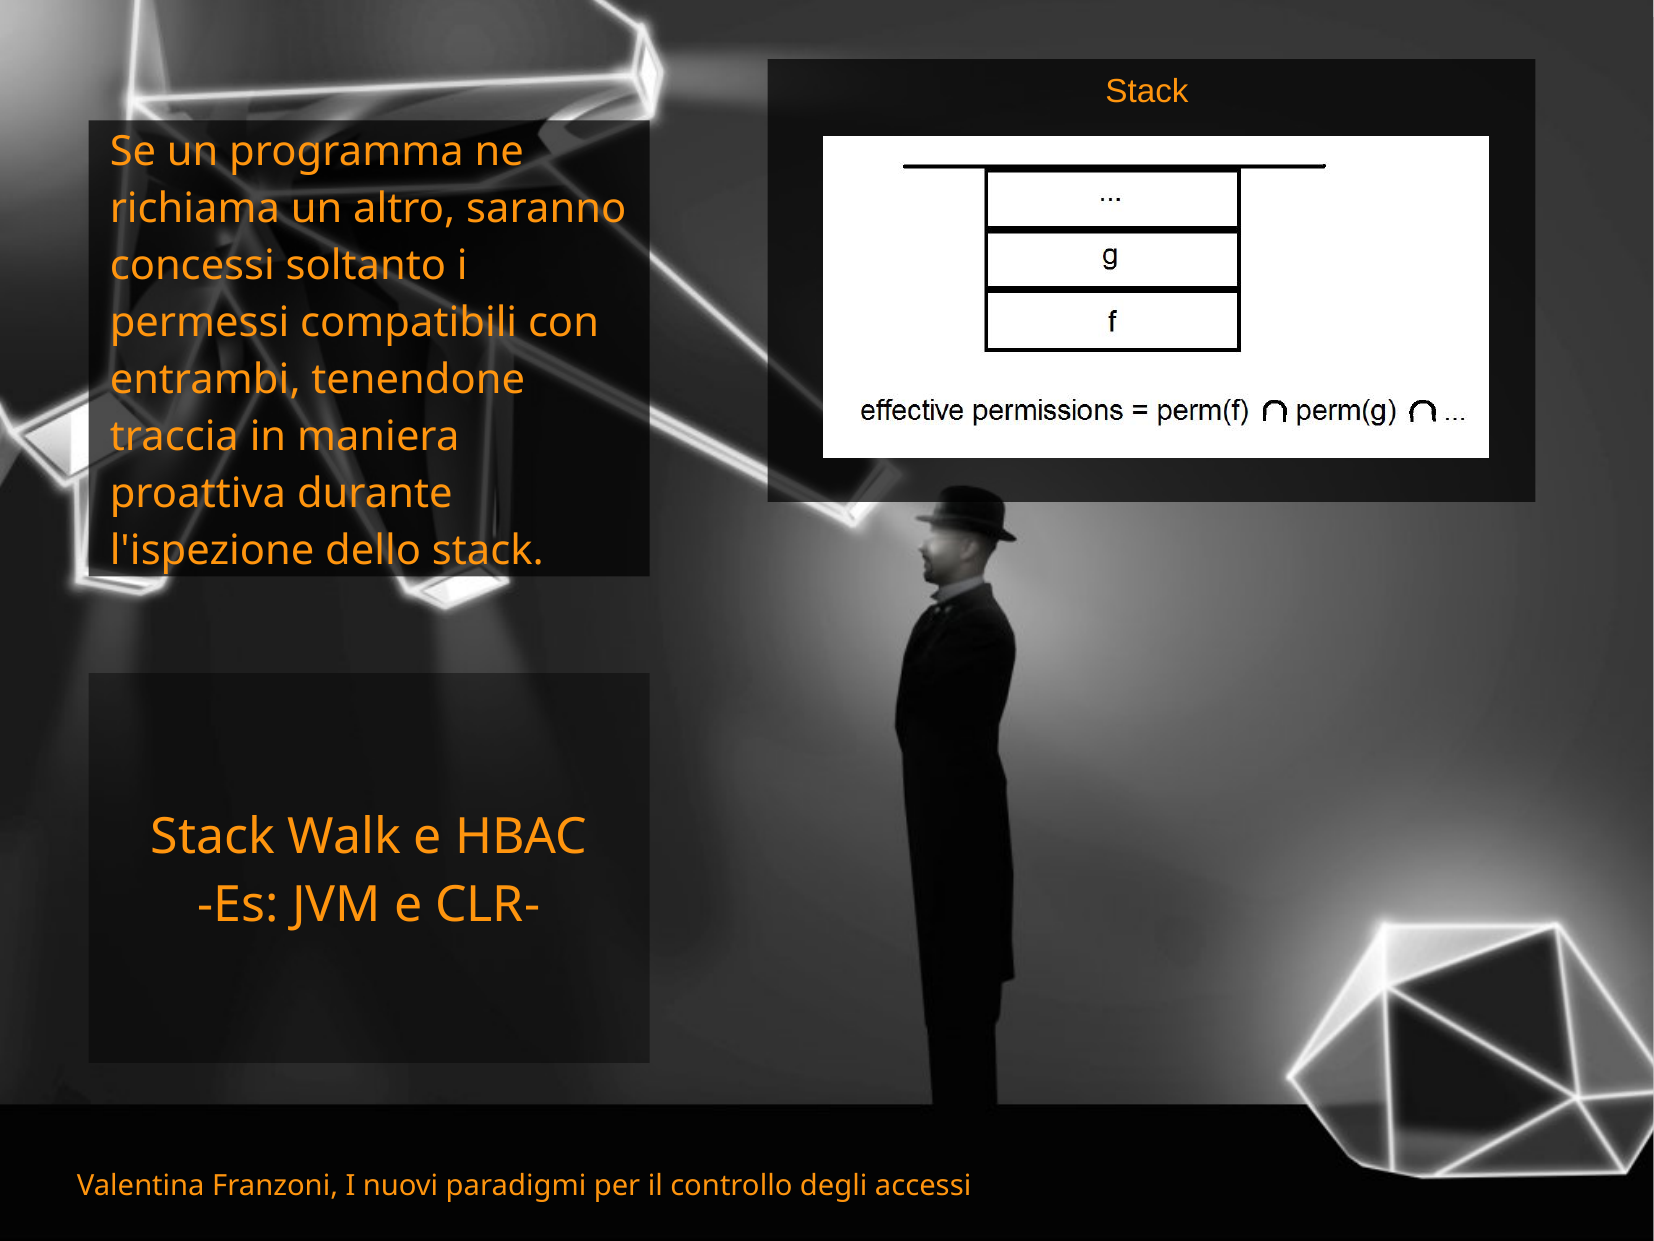

Stack
Se un programma ne richiama un altro, saranno concessi soltanto i permessi compatibili con entrambi, tenendone traccia in maniera proattiva durante l'ispezione dello stack.
Stack Walk e HBAC
-Es: JVM e CLR-
# Valentina Franzoni, I nuovi paradigmi per il controllo degli accessi